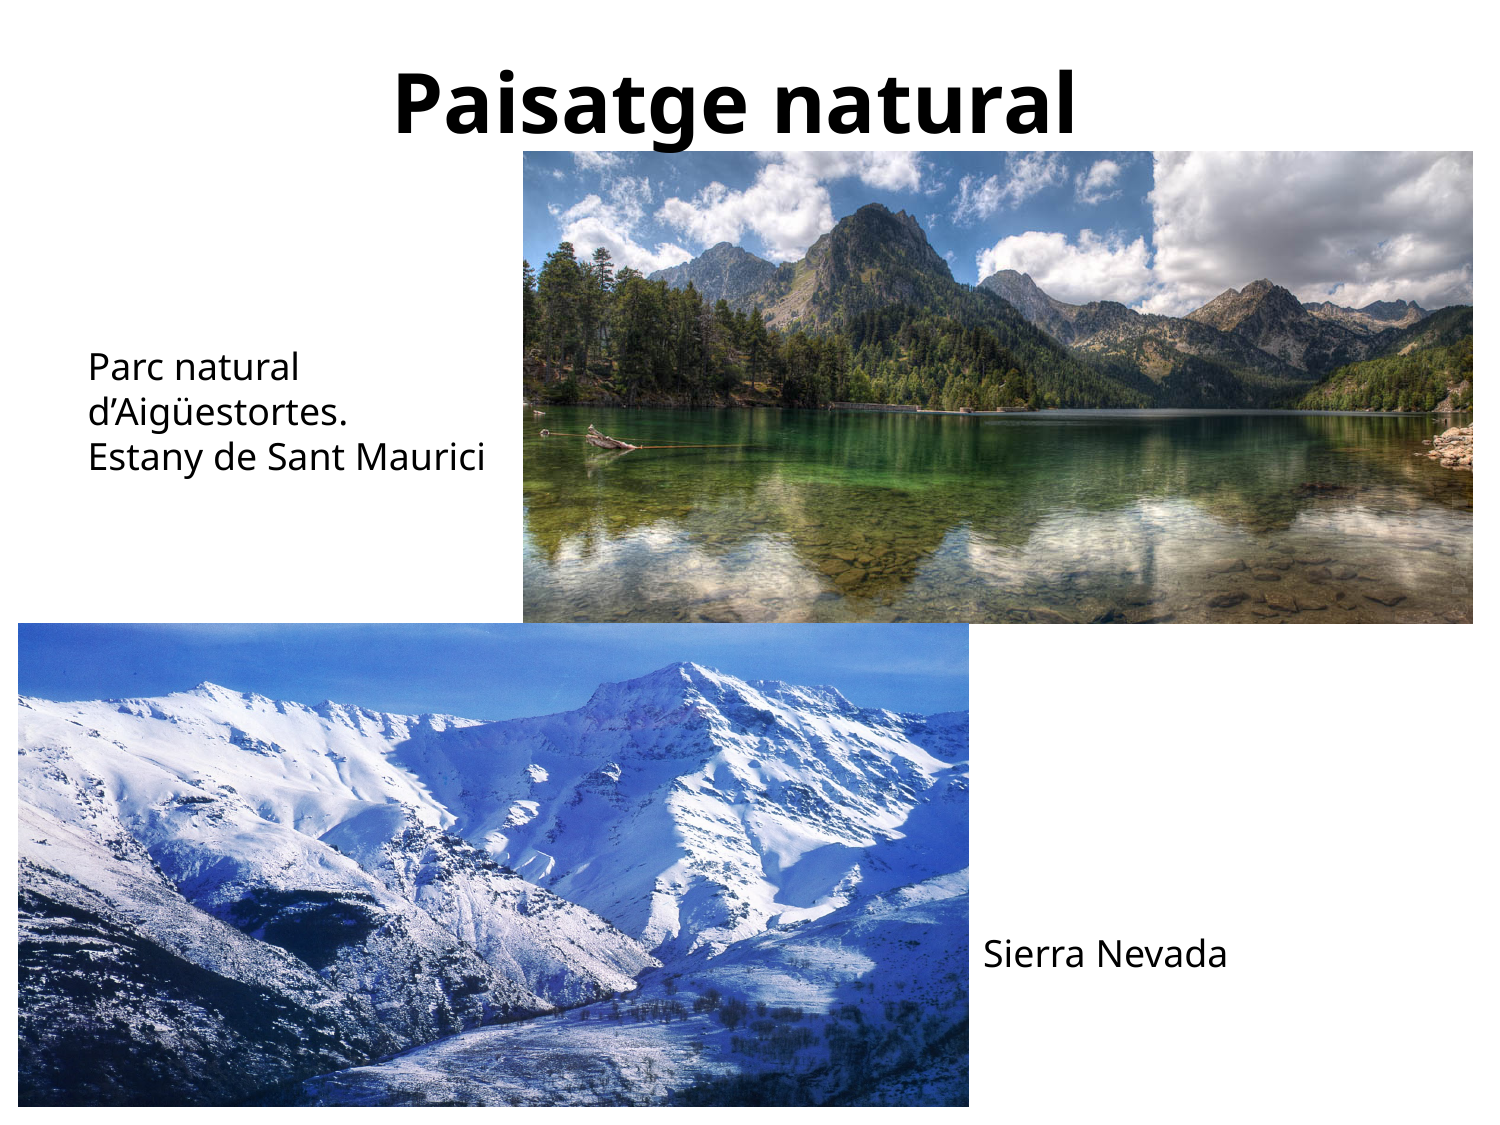

Paisatge natural
Parc natural d’Aigüestortes.
Estany de Sant Maurici
Sierra Nevada